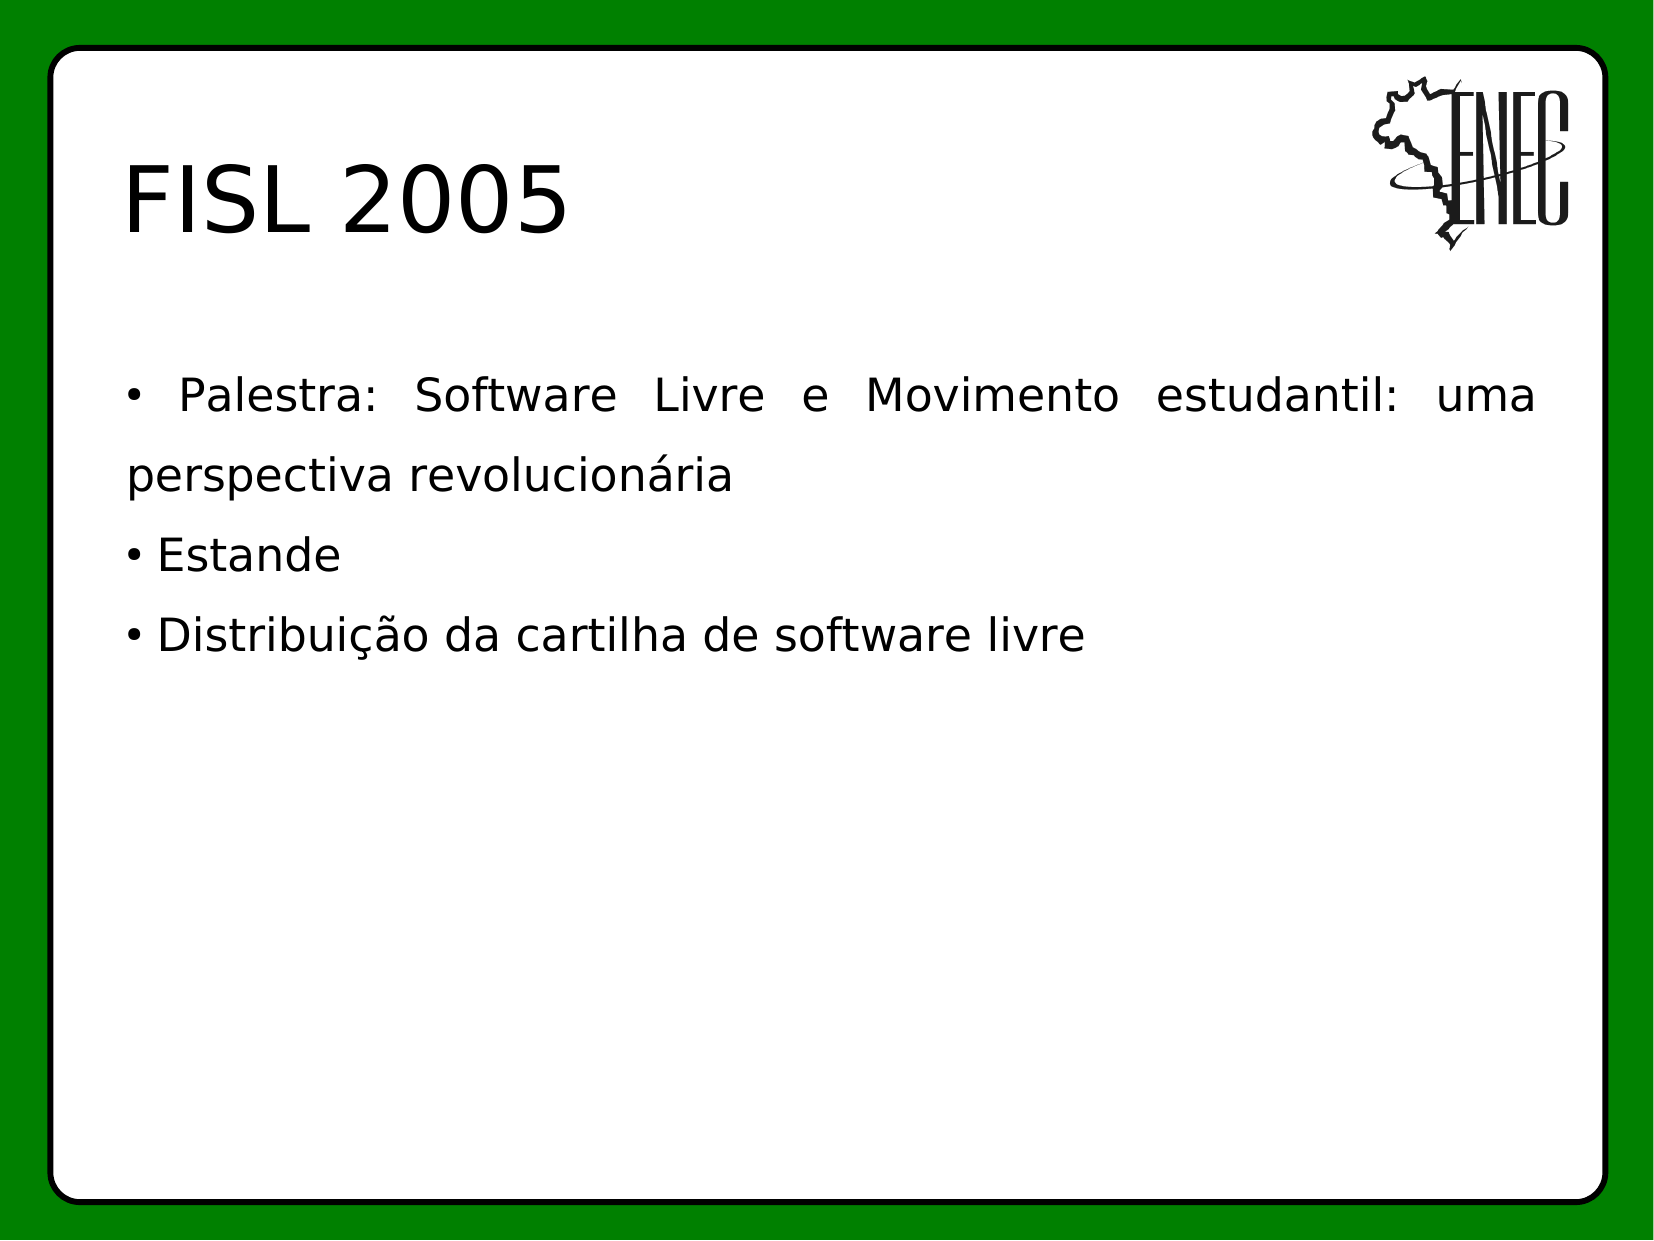

# FISL 2005
 Palestra: Software Livre e Movimento estudantil: uma perspectiva revolucionária
 Estande
 Distribuição da cartilha de software livre